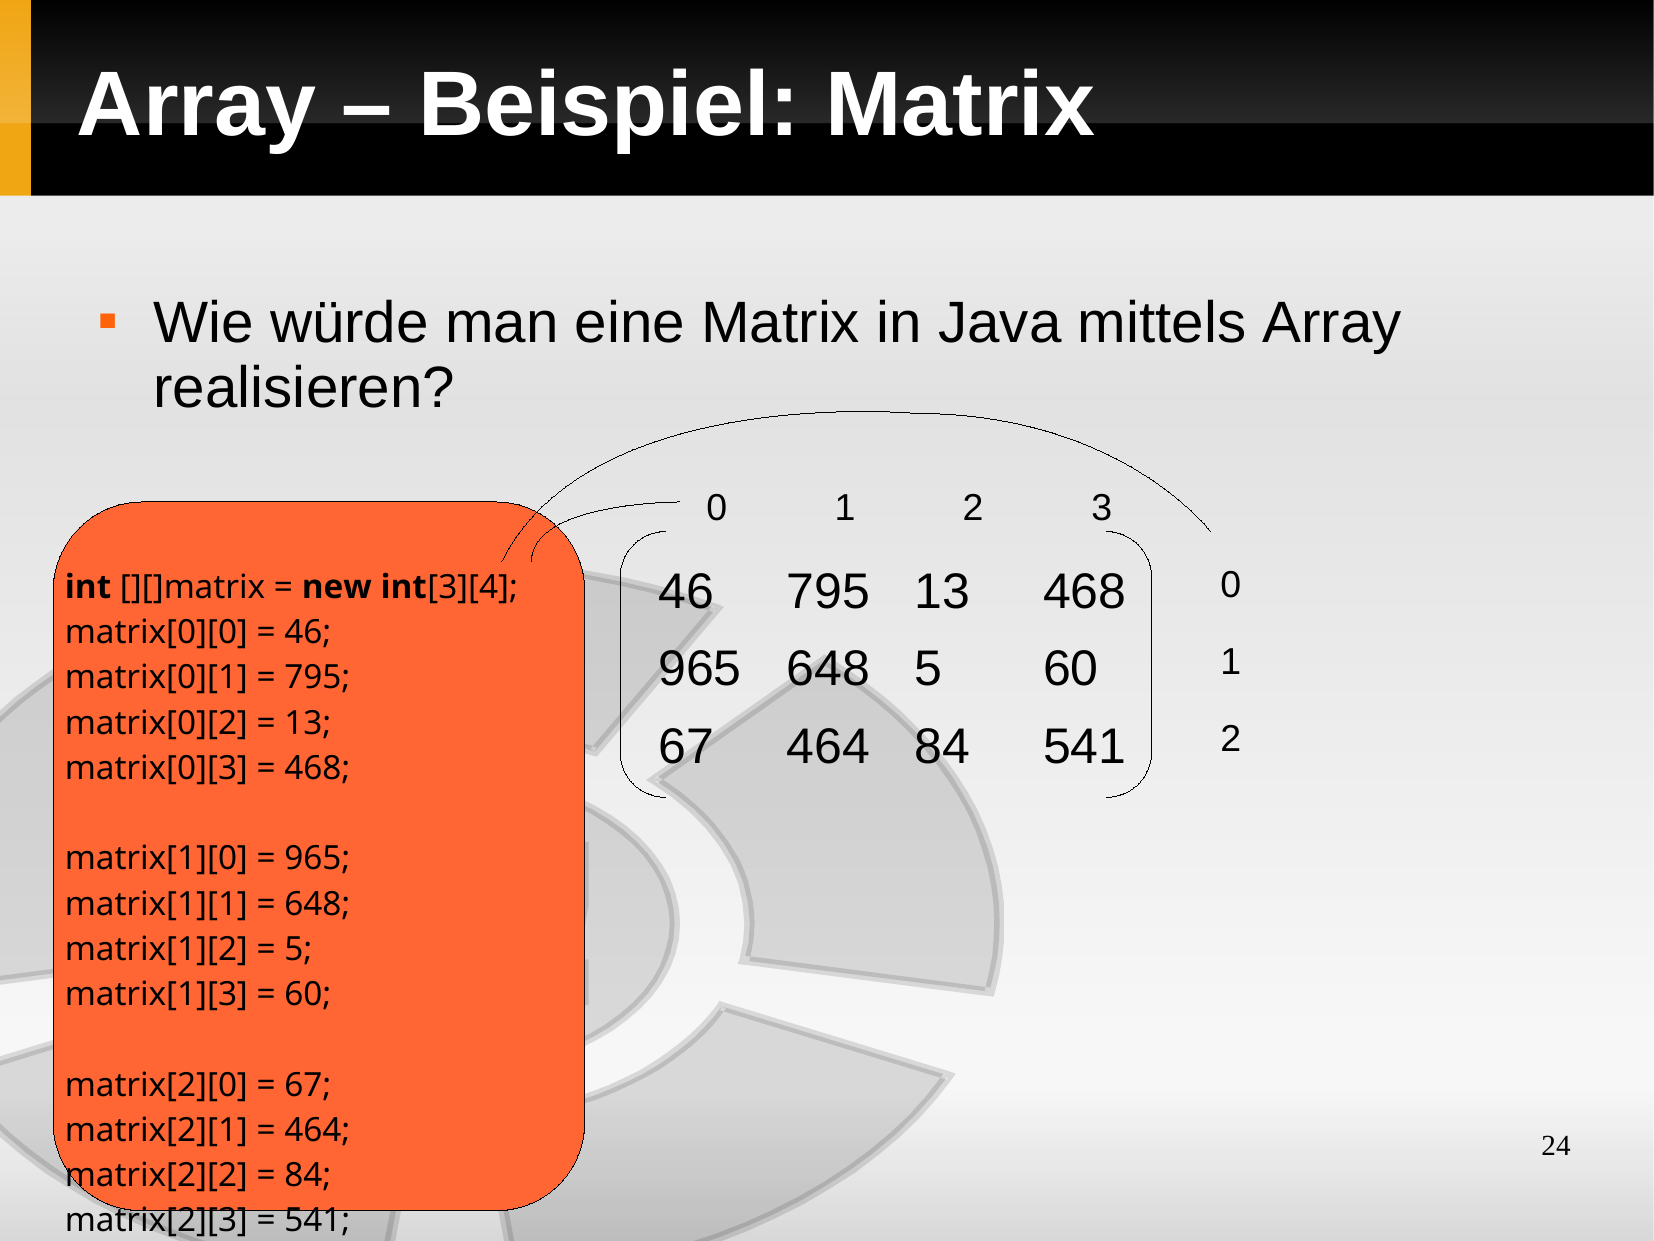

# Array – Beispiel: Matrix
Wie würde man eine Matrix in Java mittels Array realisieren?
| 0 | 1 | 2 | 3 | |
| --- | --- | --- | --- | --- |
| 46 | 795 | 13 | 468 | 0 |
| 965 | 648 | 5 | 60 | 1 |
| 67 | 464 | 84 | 541 | 2 |
| | | | |
| --- | --- | --- | --- |
| | | | |
| | | | |
int [][]matrix = new int[3][4];
matrix[0][0] = 46;
matrix[0][1] = 795;
matrix[0][2] = 13;
matrix[0][3] = 468;
matrix[1][0] = 965;
matrix[1][1] = 648;
matrix[1][2] = 5;
matrix[1][3] = 60;
matrix[2][0] = 67;
matrix[2][1] = 464;
matrix[2][2] = 84;
matrix[2][3] = 541;
24